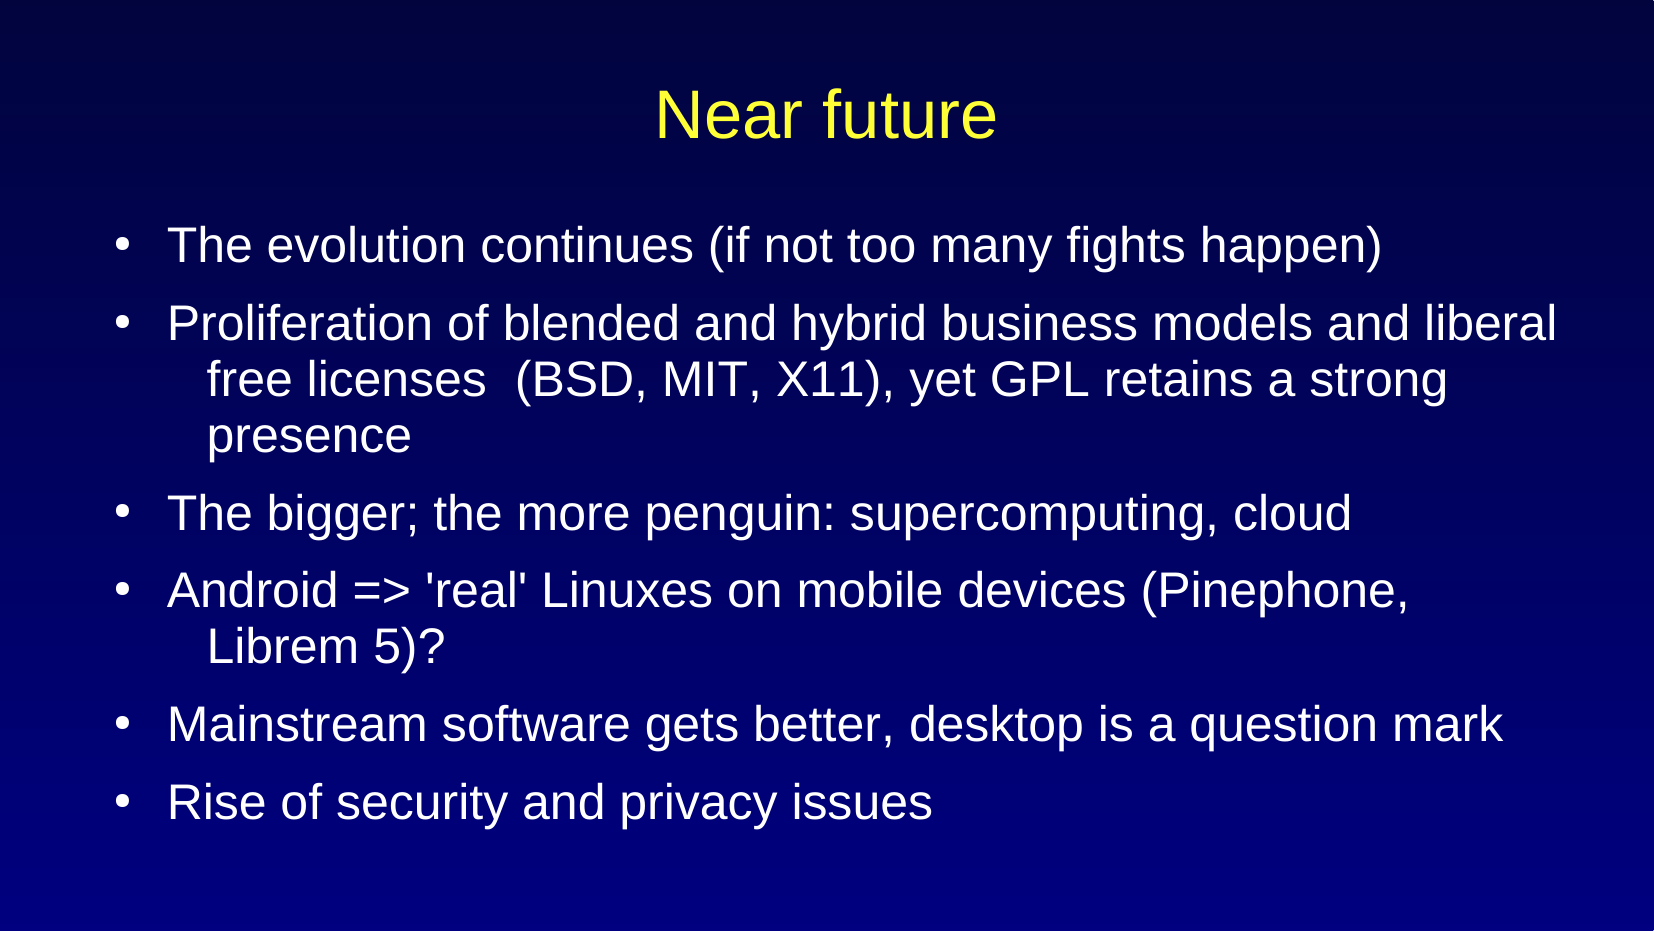

# Near future
The evolution continues (if not too many fights happen)
Proliferation of blended and hybrid business models and liberal free licenses (BSD, MIT, X11), yet GPL retains a strong presence
The bigger; the more penguin: supercomputing, cloud
Android => 'real' Linuxes on mobile devices (Pinephone, Librem 5)?
Mainstream software gets better, desktop is a question mark
Rise of security and privacy issues